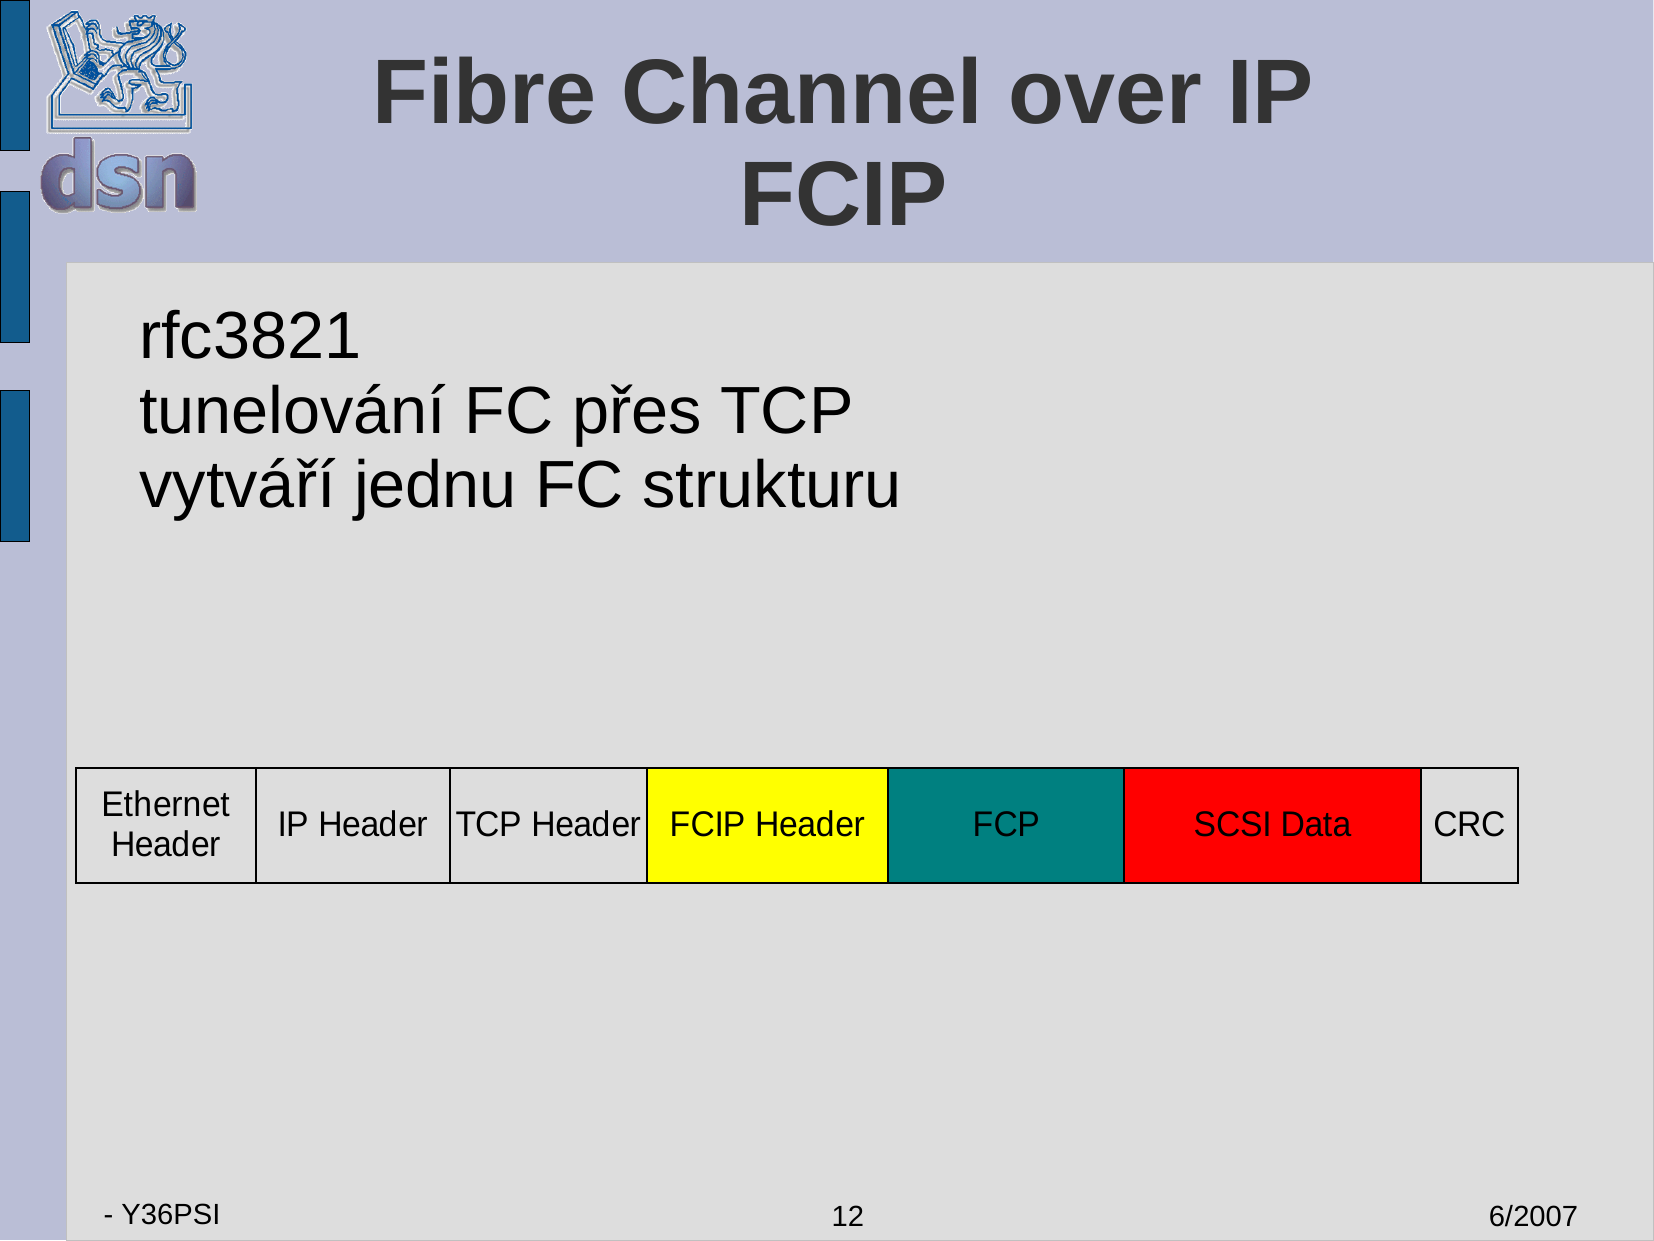

# Fibre Channel over IP FCIP
rfc3821
tunelování FC přes TCP
vytváří jednu FC strukturu